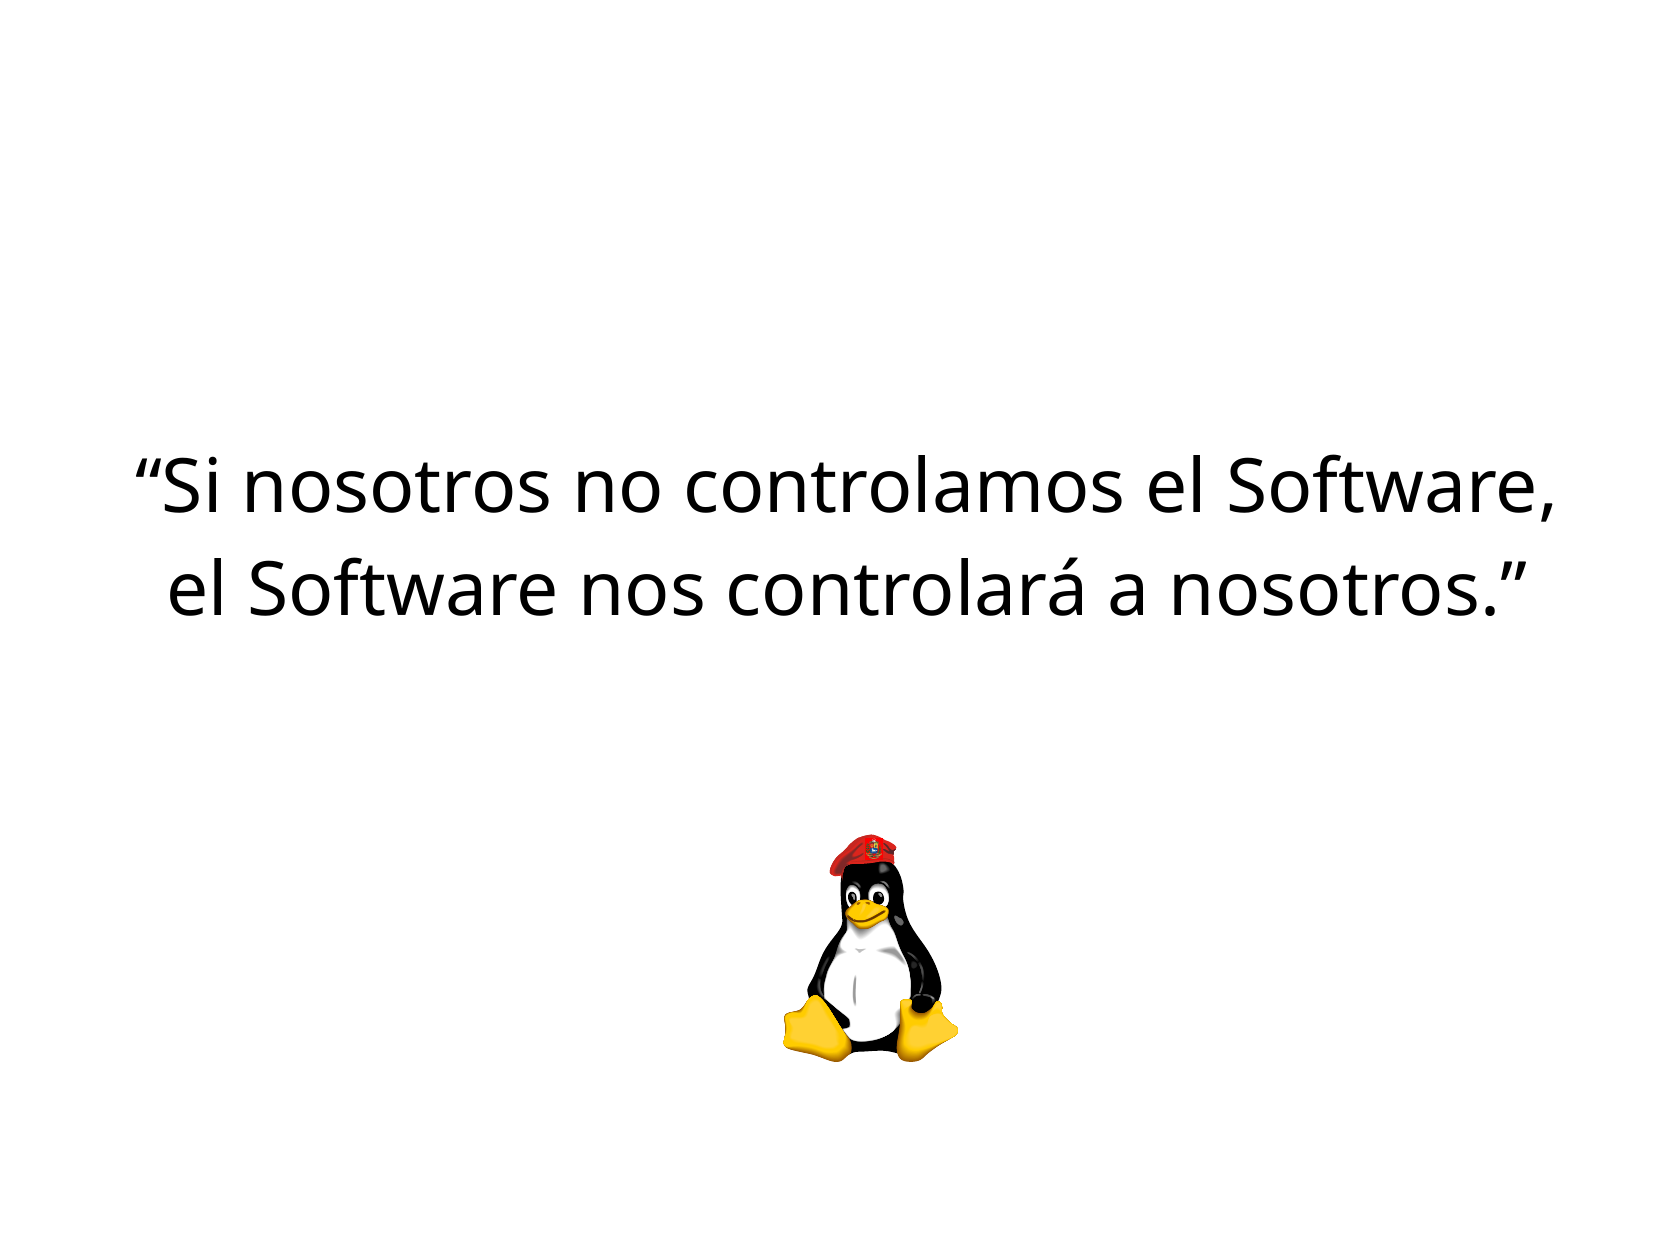

“Si nosotros no controlamos el Software, el Software nos controlará a nosotros.”